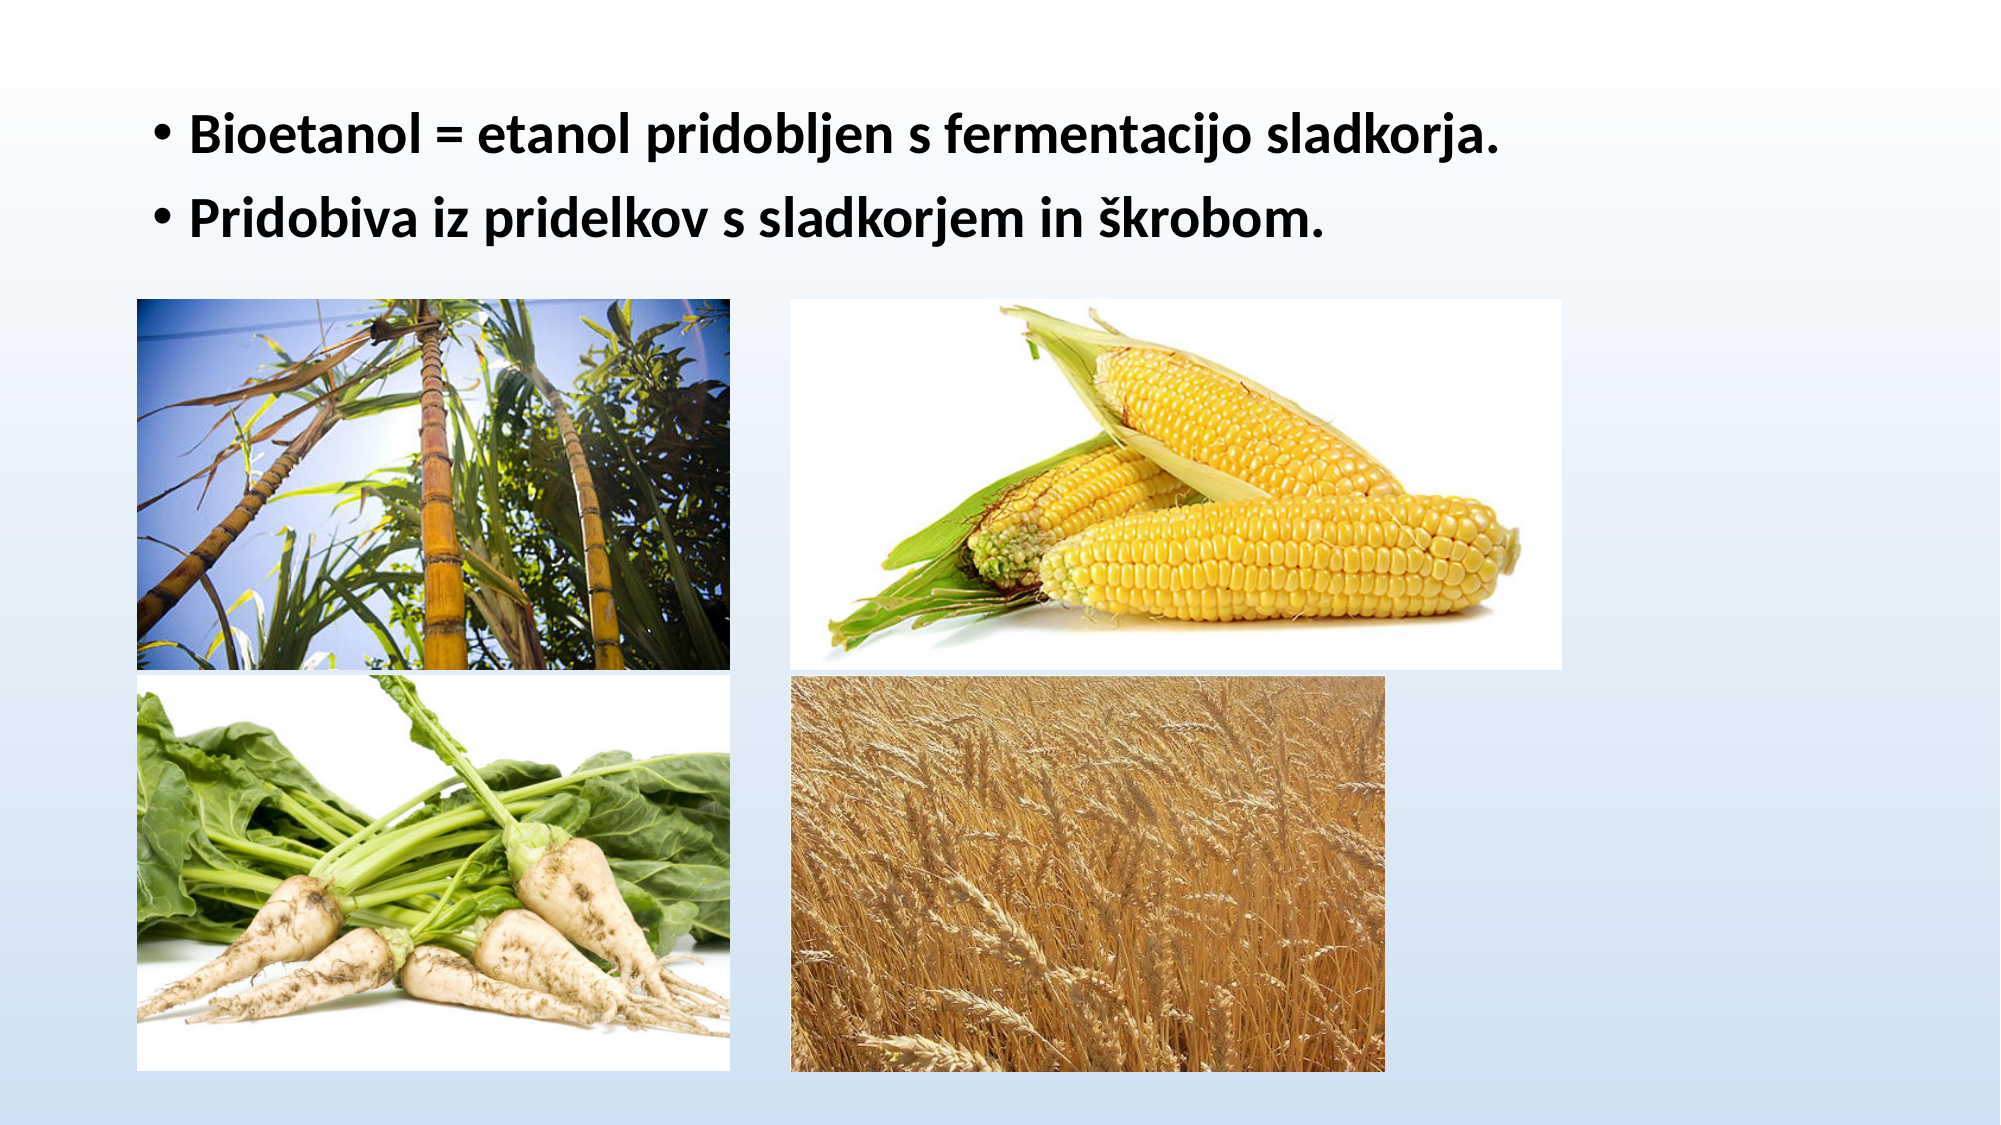

# Bioetanol = etanol pridobljen s fermentacijo sladkorja.
Pridobiva iz pridelkov s sladkorjem in škrobom.